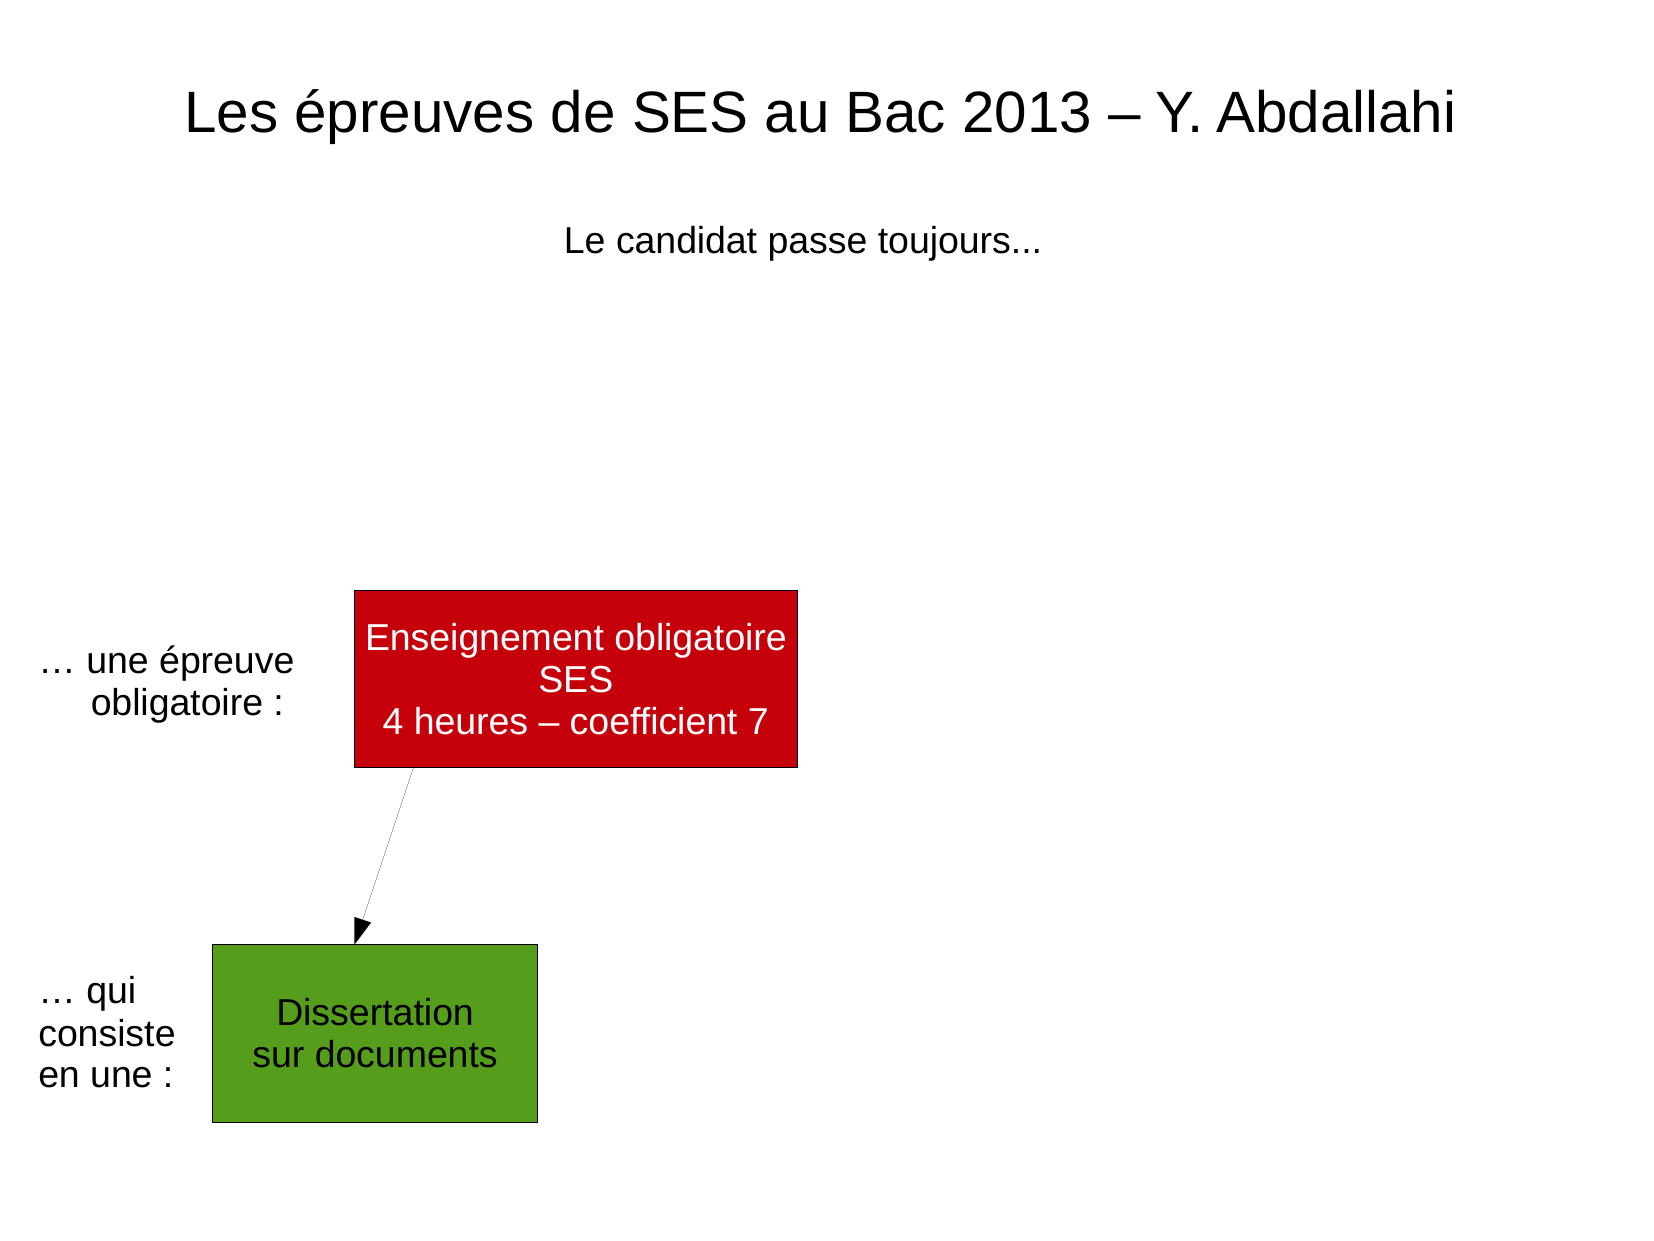

# Les épreuves de SES au Bac 2013 – Y. Abdallahi
Le candidat passe toujours...
Enseignement obligatoire
SES
4 heures – coefficient 7
… une épreuve
 obligatoire :
Dissertation
sur documents
… qui
consiste
en une :